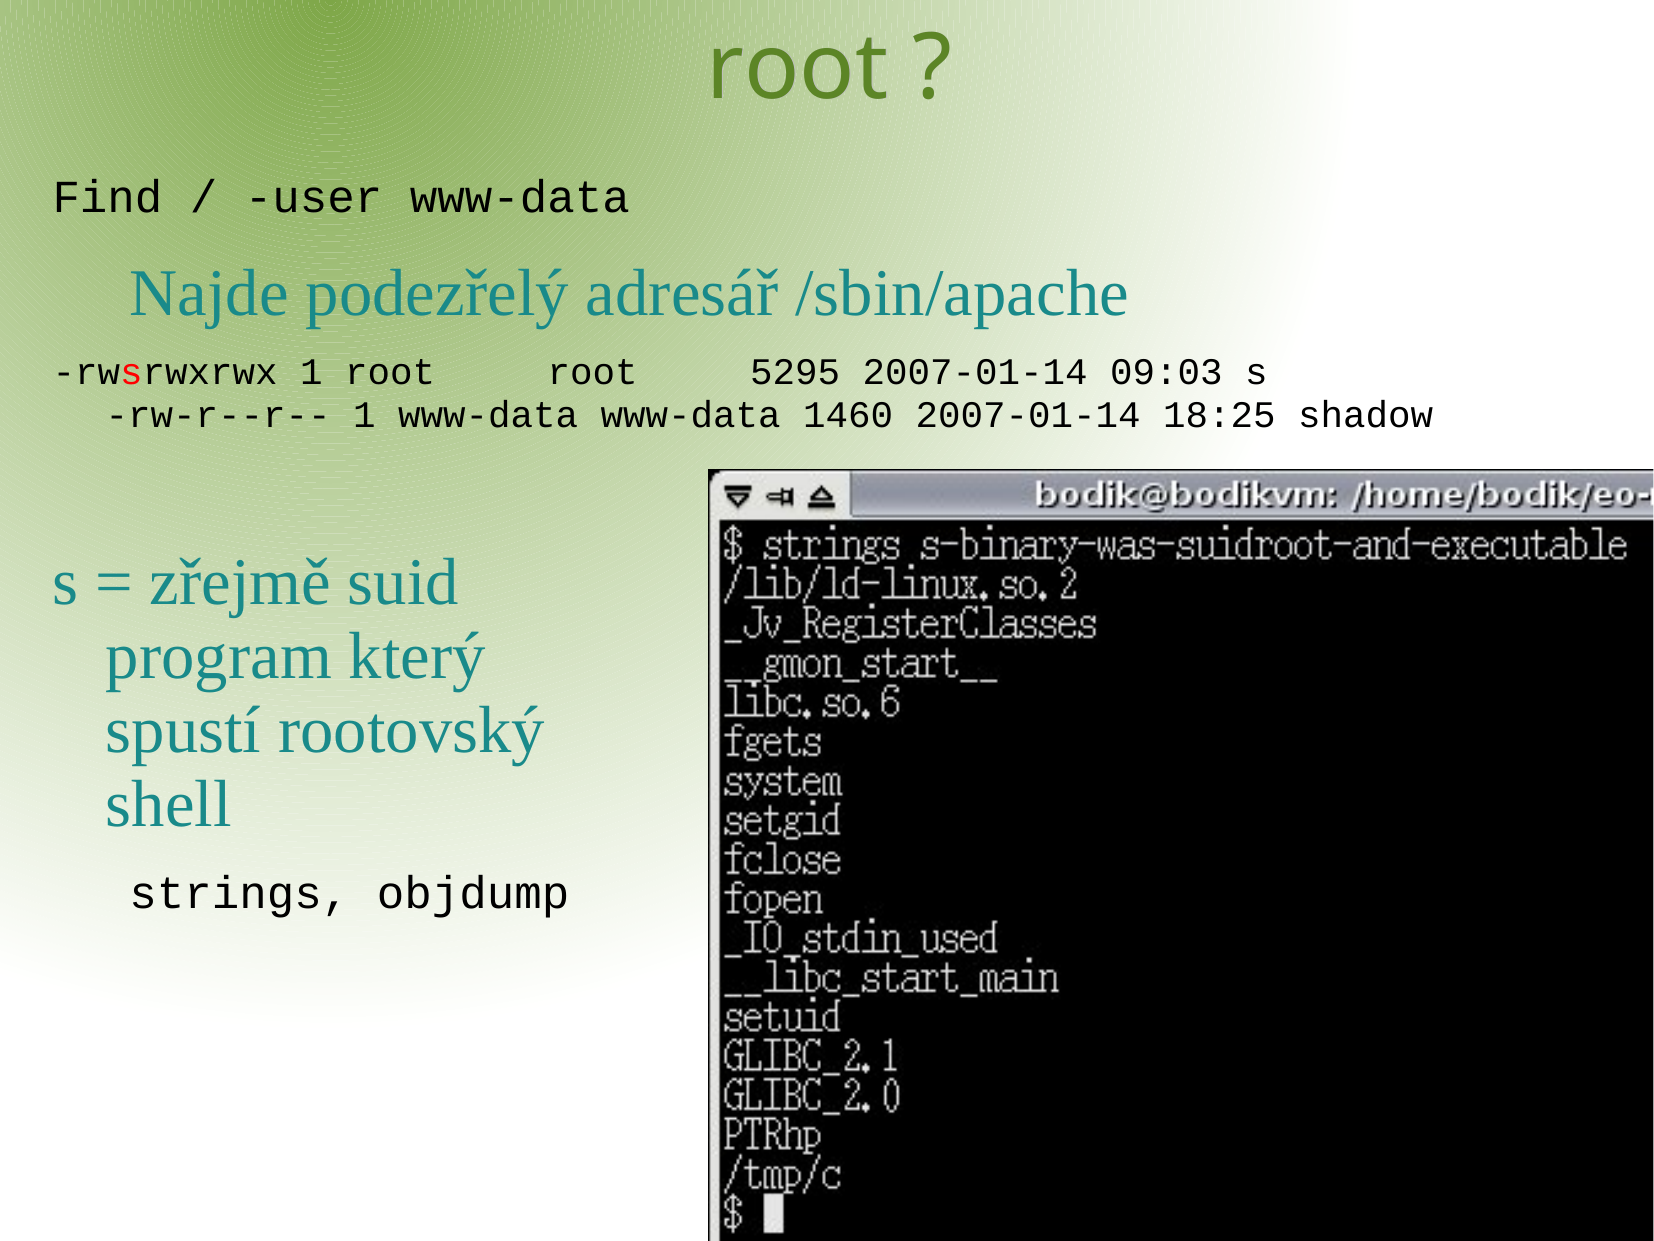

# root ?
Find / -user www-data
Najde podezřelý adresář /sbin/apache
-rwsrwxrwx 1 root root 5295 2007-01-14 09:03 s
-rw-r--r-- 1 www-data www-data 1460 2007-01-14 18:25 shadow
s = zřejmě suid
program který
spustí rootovský
shell
strings, objdump